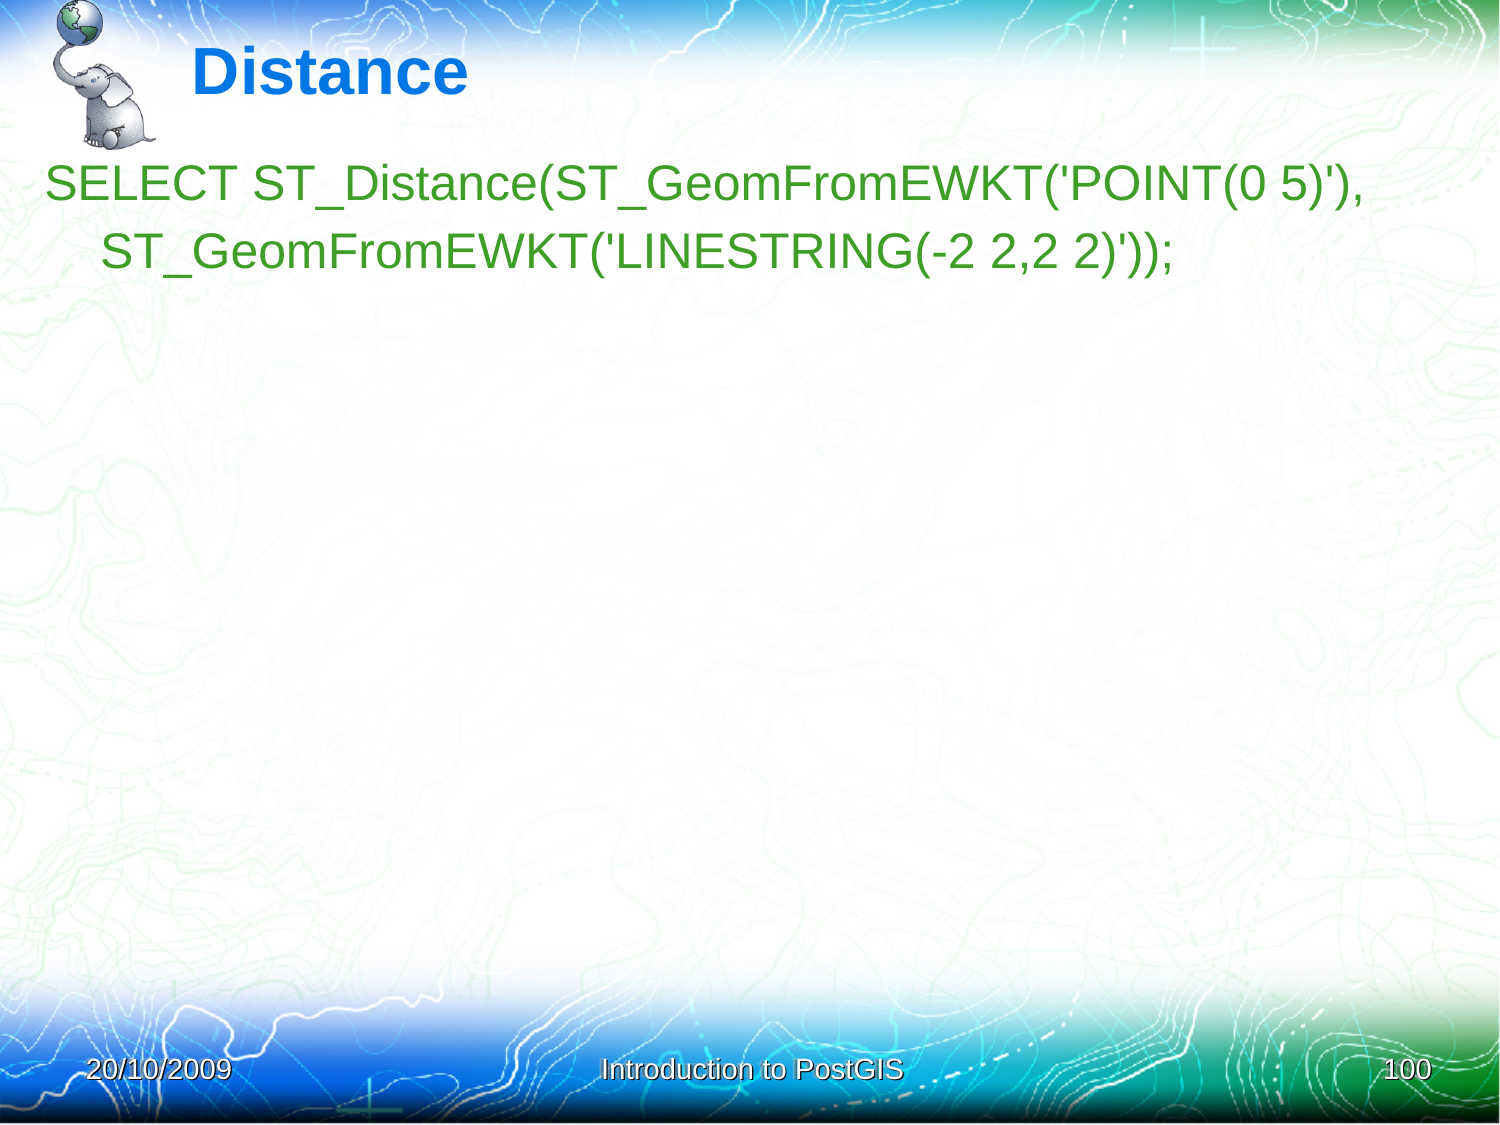

# Distance
SELECT ST_Distance(ST_GeomFromEWKT('POINT(0 5)'),
 ST_GeomFromEWKT('LINESTRING(-2 2,2 2)'));
20/10/2009
Introduction to PostGIS
100